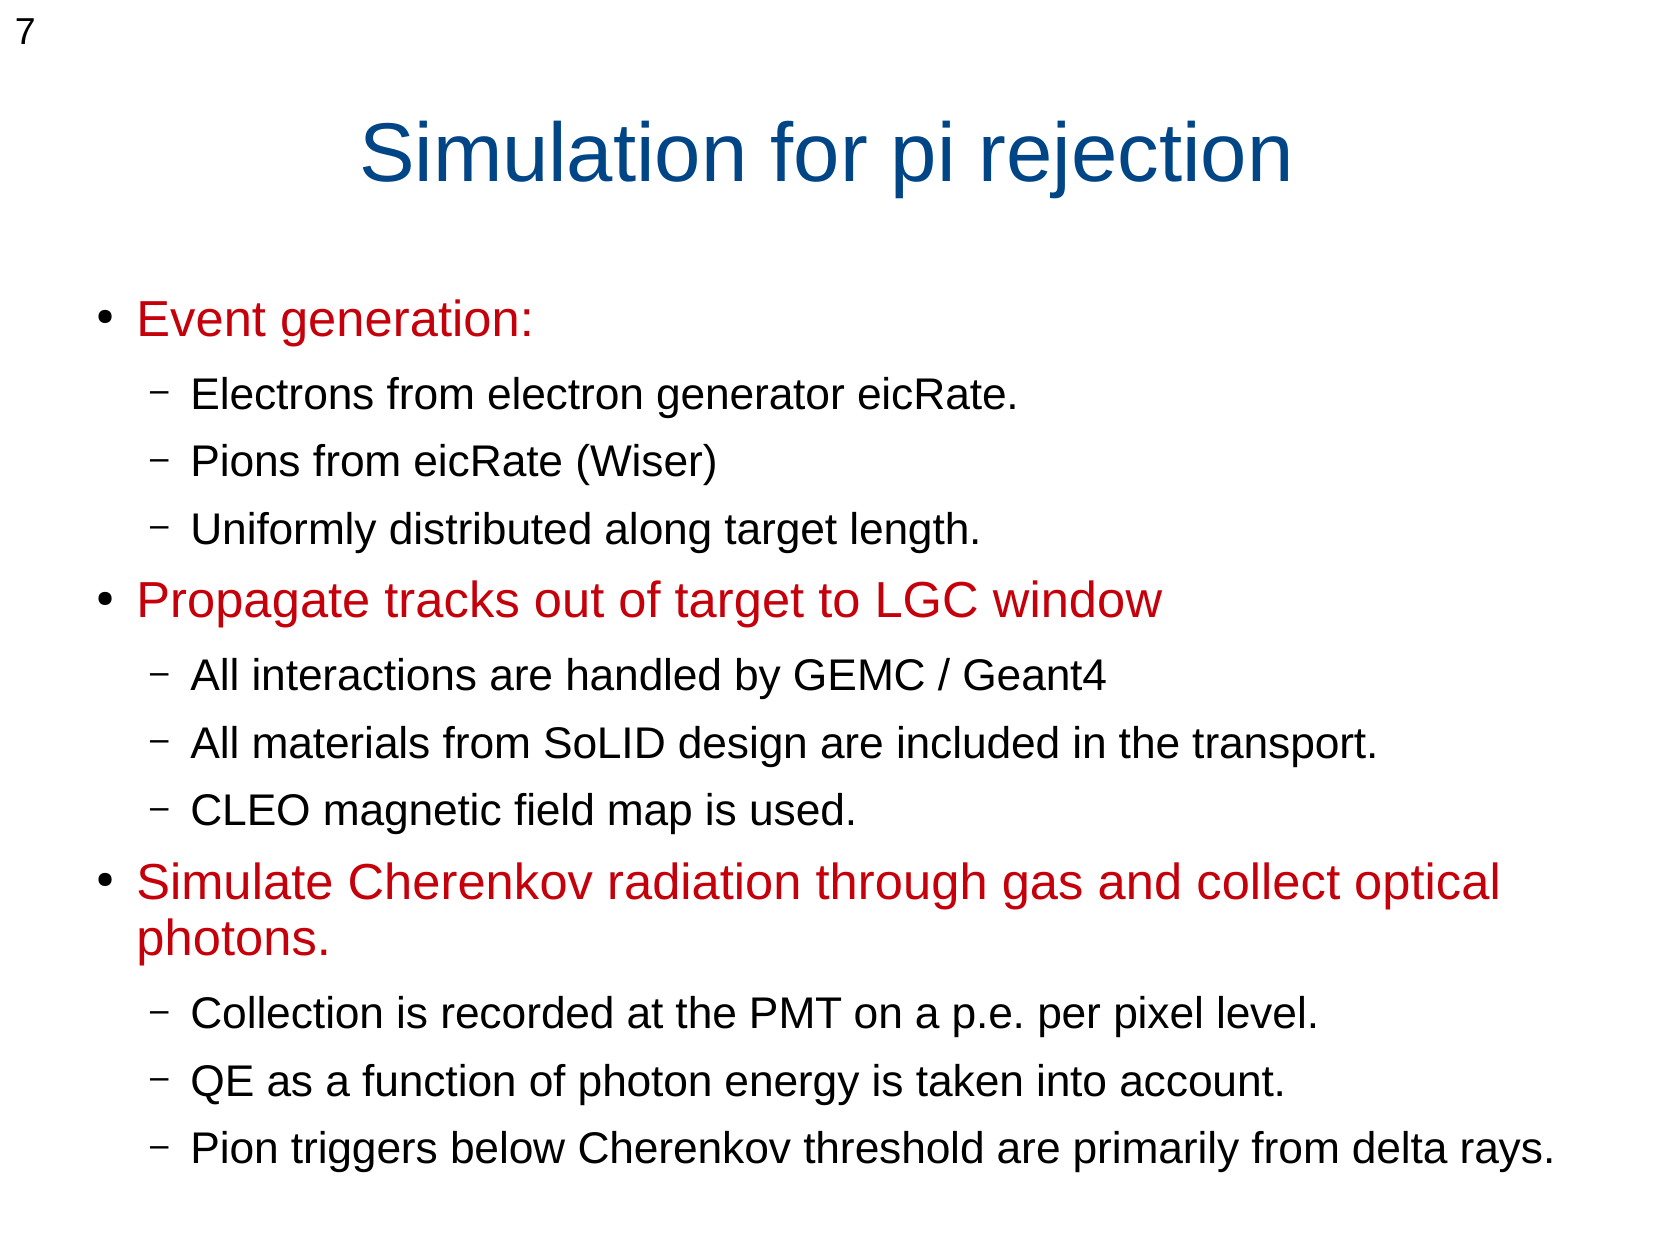

7
# Simulation for pi rejection
Event generation:
Electrons from electron generator eicRate.
Pions from eicRate (Wiser)
Uniformly distributed along target length.
Propagate tracks out of target to LGC window
All interactions are handled by GEMC / Geant4
All materials from SoLID design are included in the transport.
CLEO magnetic field map is used.
Simulate Cherenkov radiation through gas and collect optical photons.
Collection is recorded at the PMT on a p.e. per pixel level.
QE as a function of photon energy is taken into account.
Pion triggers below Cherenkov threshold are primarily from delta rays.